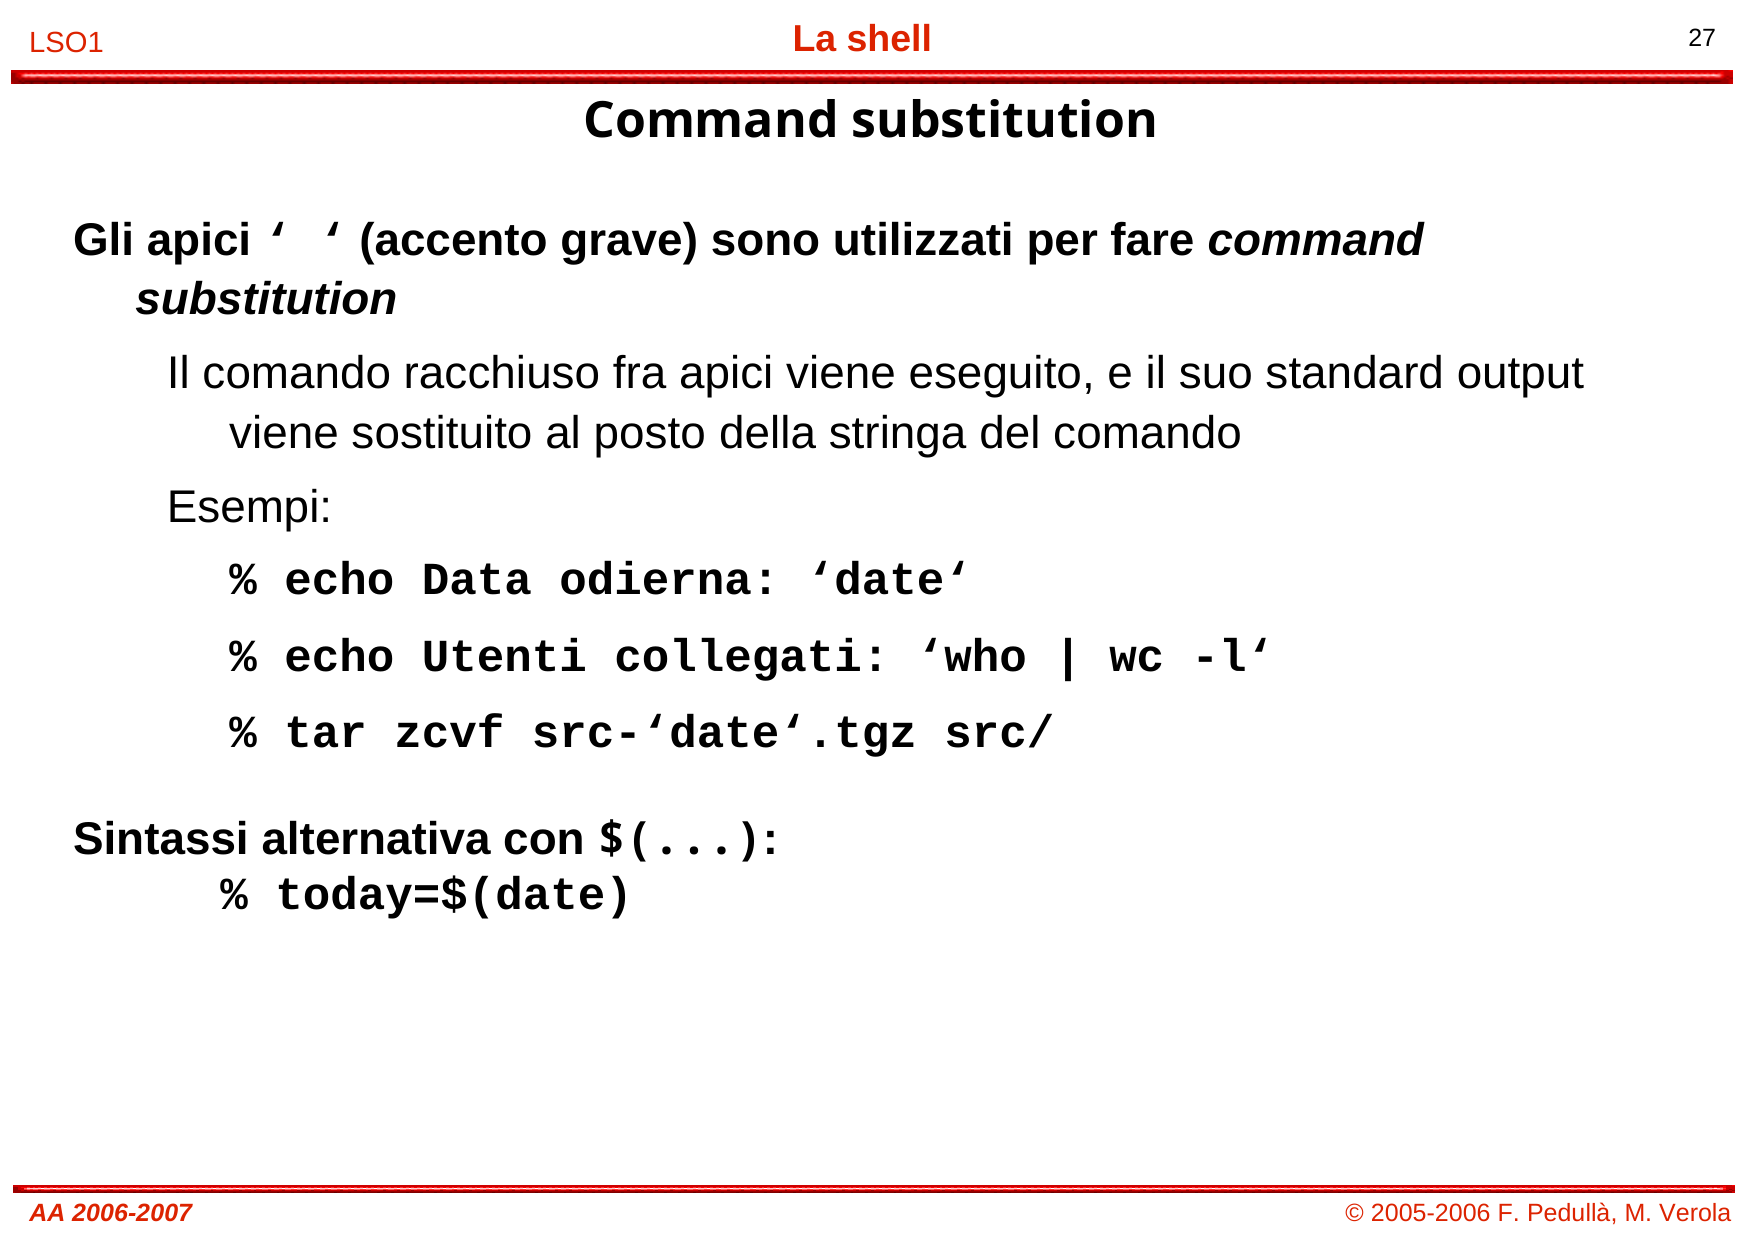

# Command substitution
Gli apici ‘ ‘ (accento grave) sono utilizzati per fare command substitution
Il comando racchiuso fra apici viene eseguito, e il suo standard output viene sostituito al posto della stringa del comando
Esempi:
	% echo Data odierna: ‘date‘
	% echo Utenti collegati: ‘who | wc -l‘
	% tar zcvf src-‘date‘.tgz src/
Sintassi alternativa con $(...):
		% today=$(date)